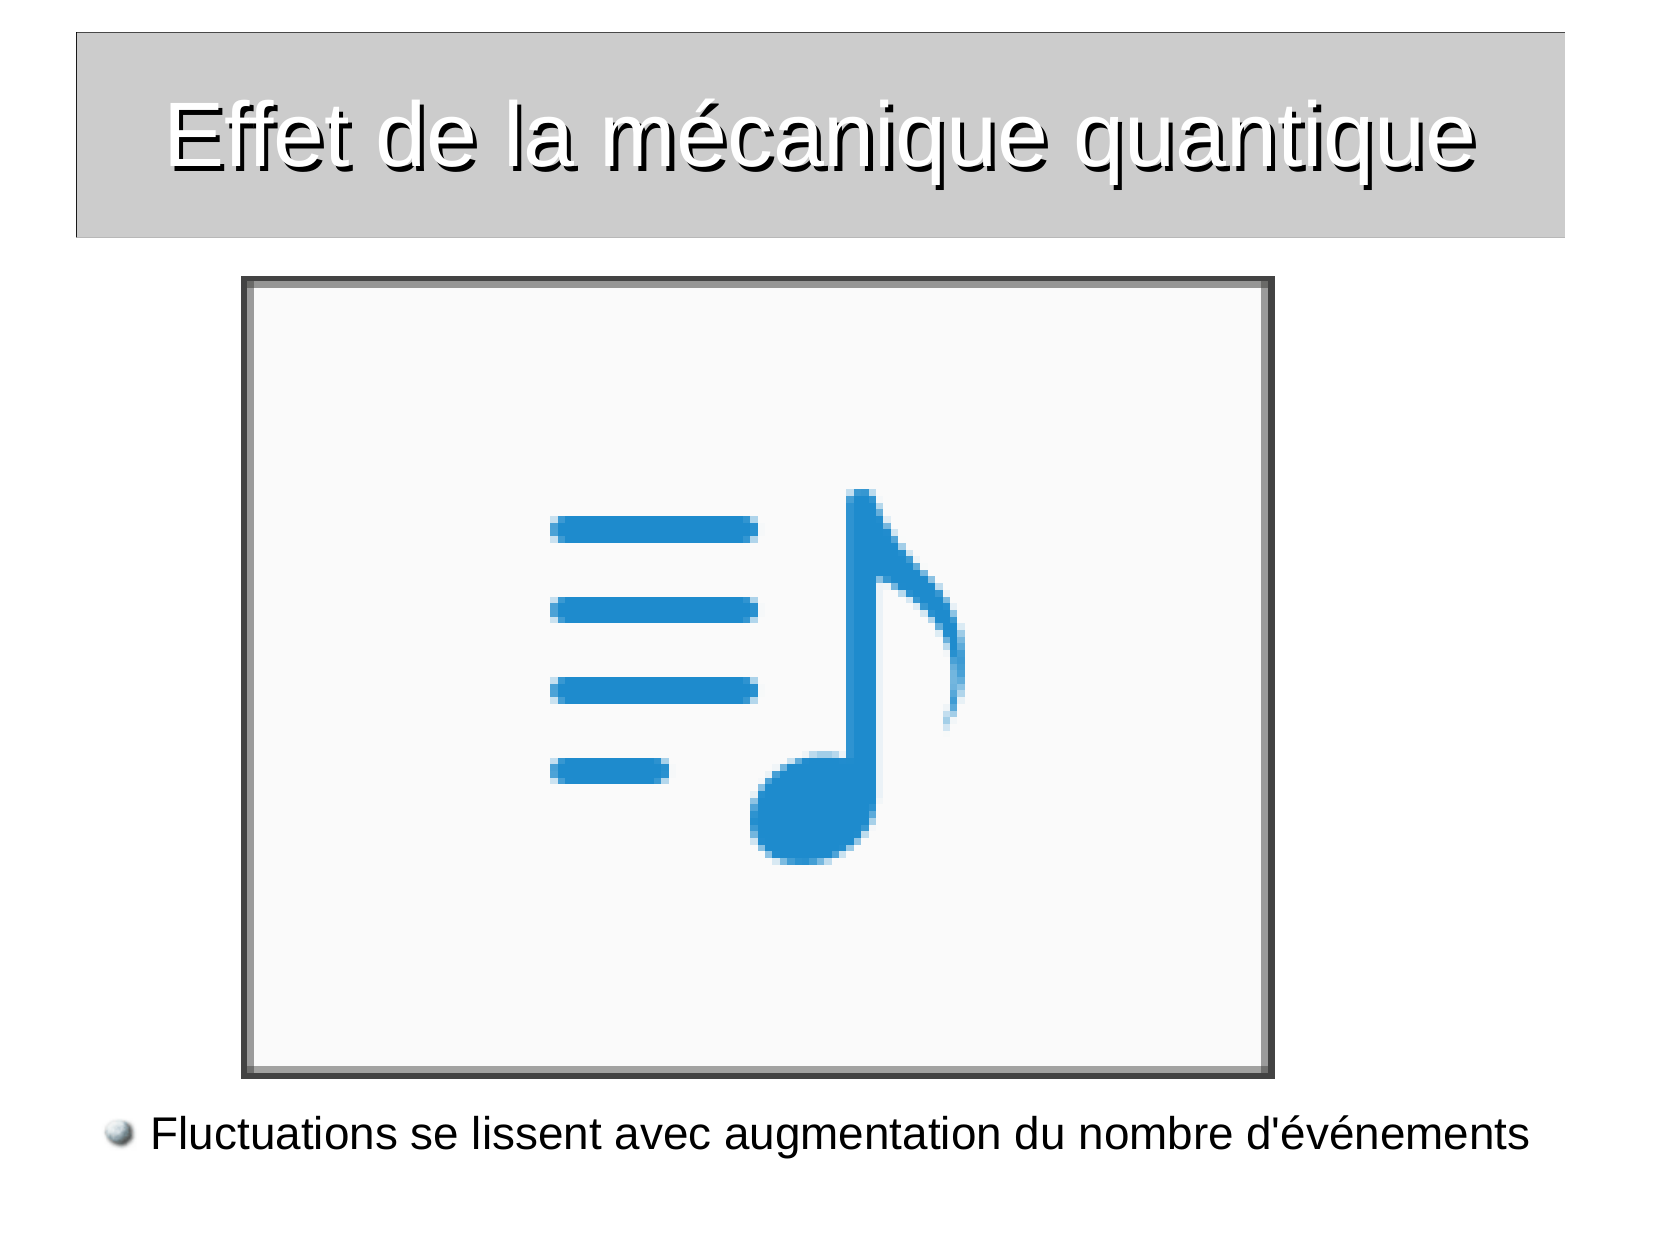

# Effet de la mécanique quantique
Fluctuations se lissent avec augmentation du nombre d'événements